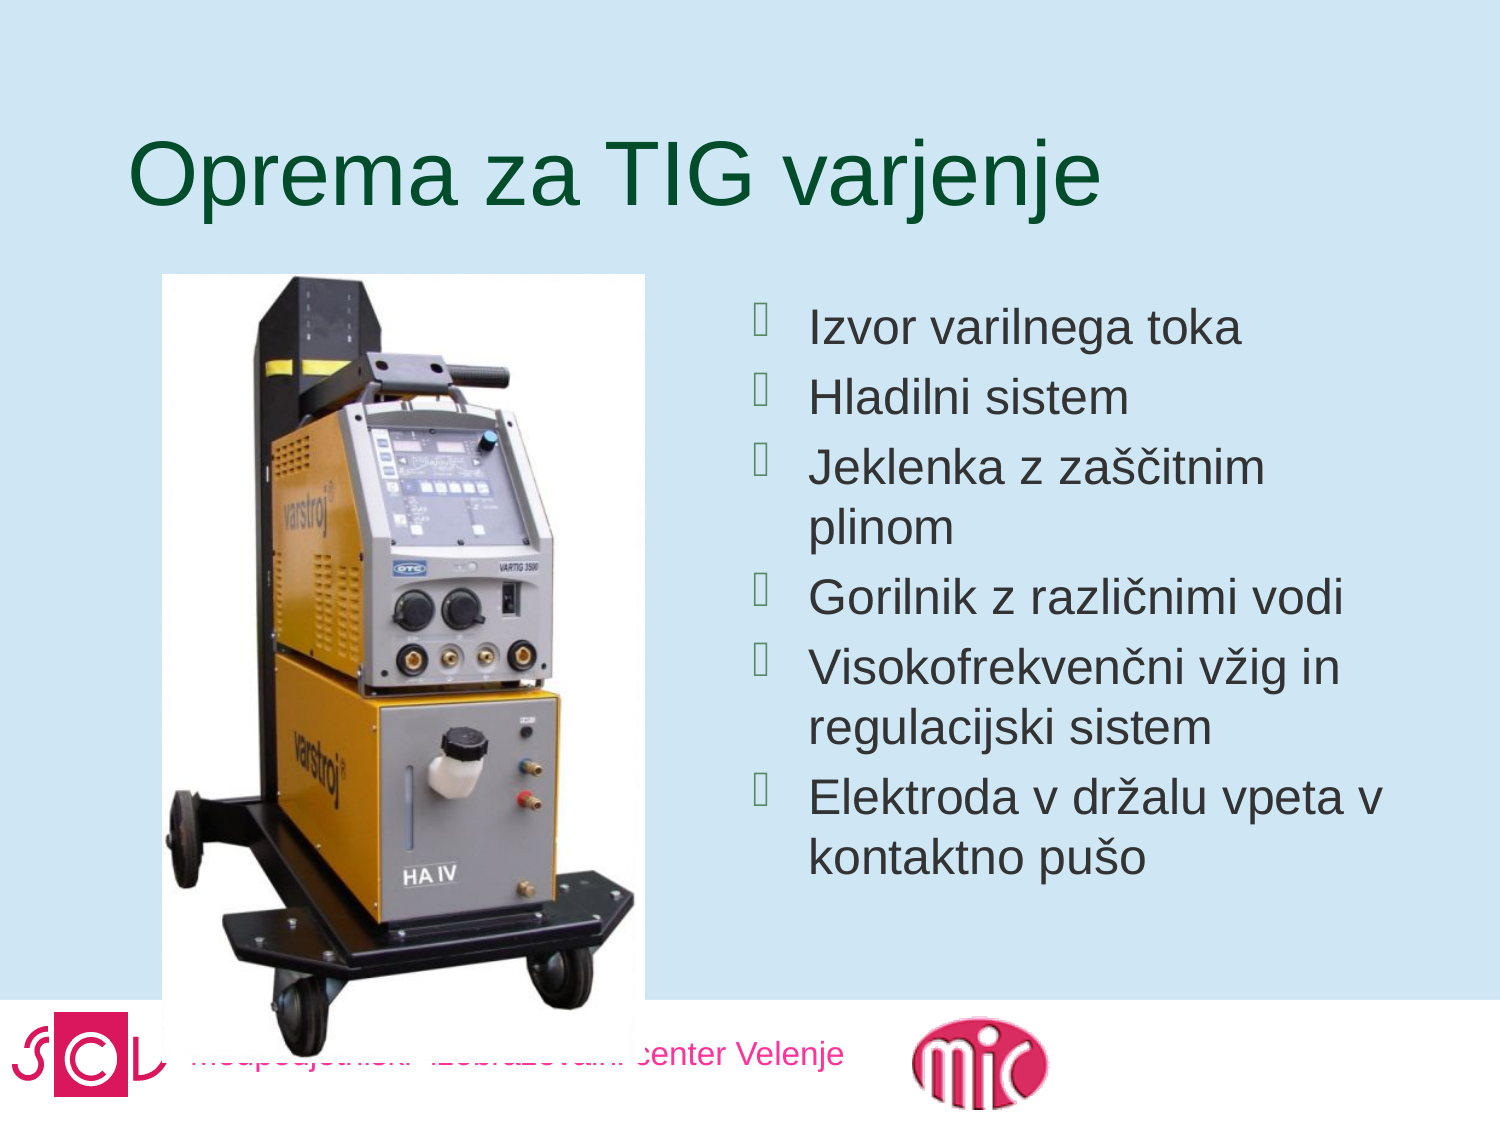

# Oprema za TIG varjenje
Izvor varilnega toka
Hladilni sistem
Jeklenka z zaščitnim plinom
Gorilnik z različnimi vodi
Visokofrekvenčni vžig in regulacijski sistem
Elektroda v držalu vpeta v kontaktno pušo